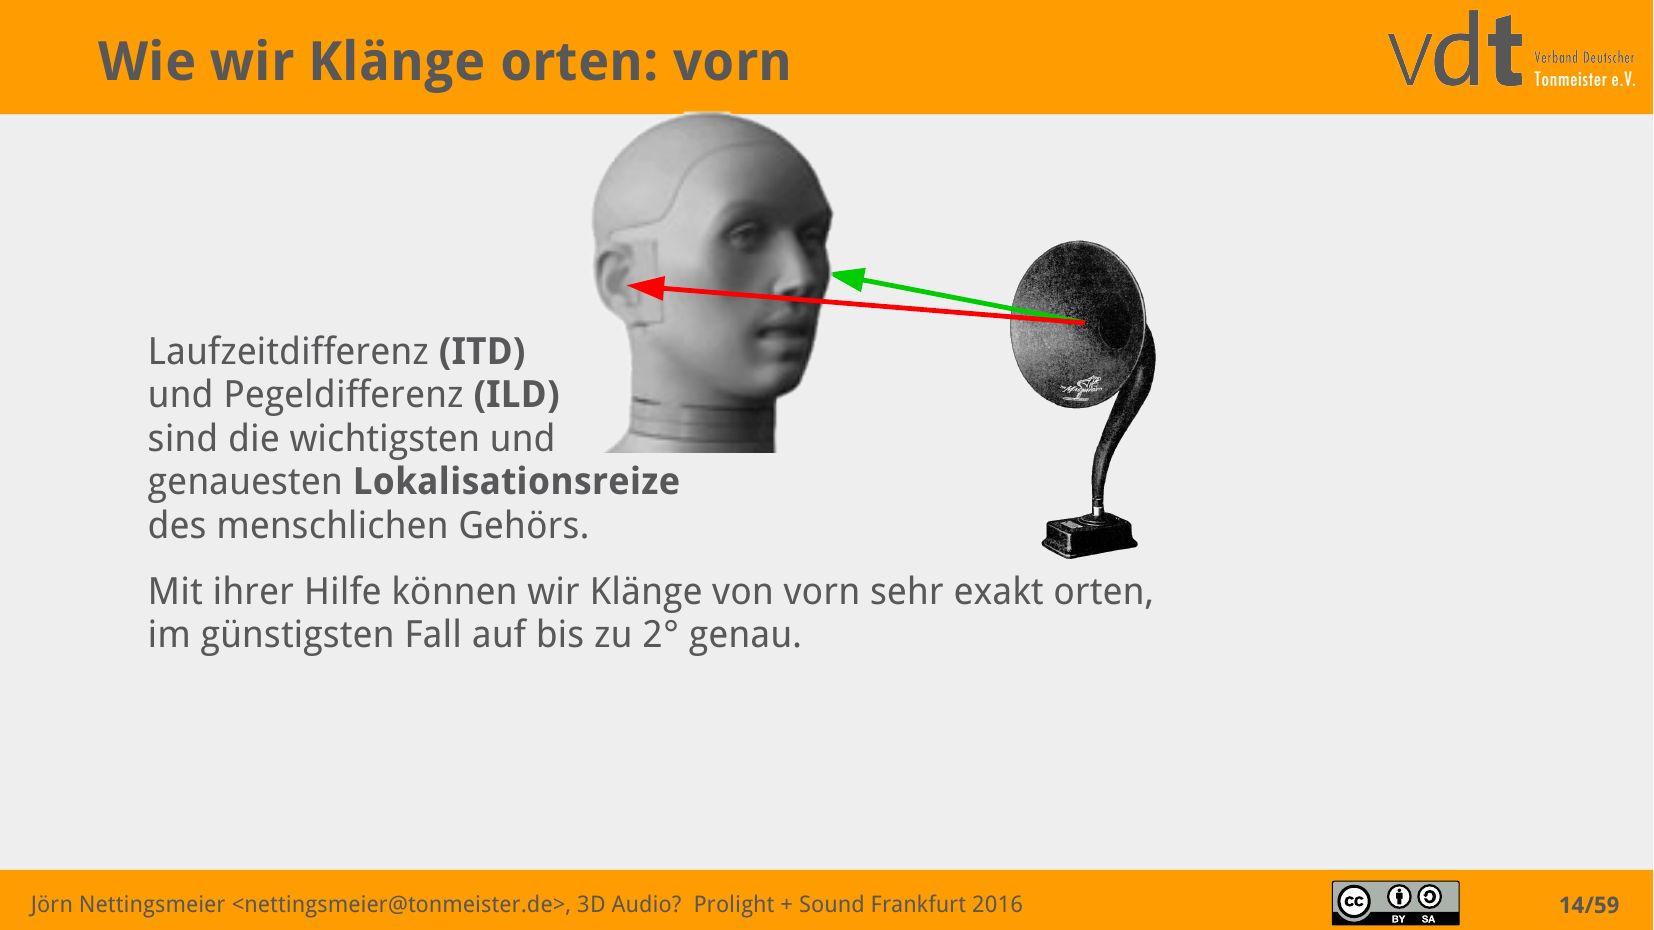

# Wie wir Klänge orten: vorn
Laufzeitdifferenz (ITD)
und Pegeldifferenz (ILD)
sind die wichtigsten und
genauesten Lokalisationsreize
des menschlichen Gehörs.
Mit ihrer Hilfe können wir Klänge von vorn sehr exakt orten,
im günstigsten Fall auf bis zu 2° genau.